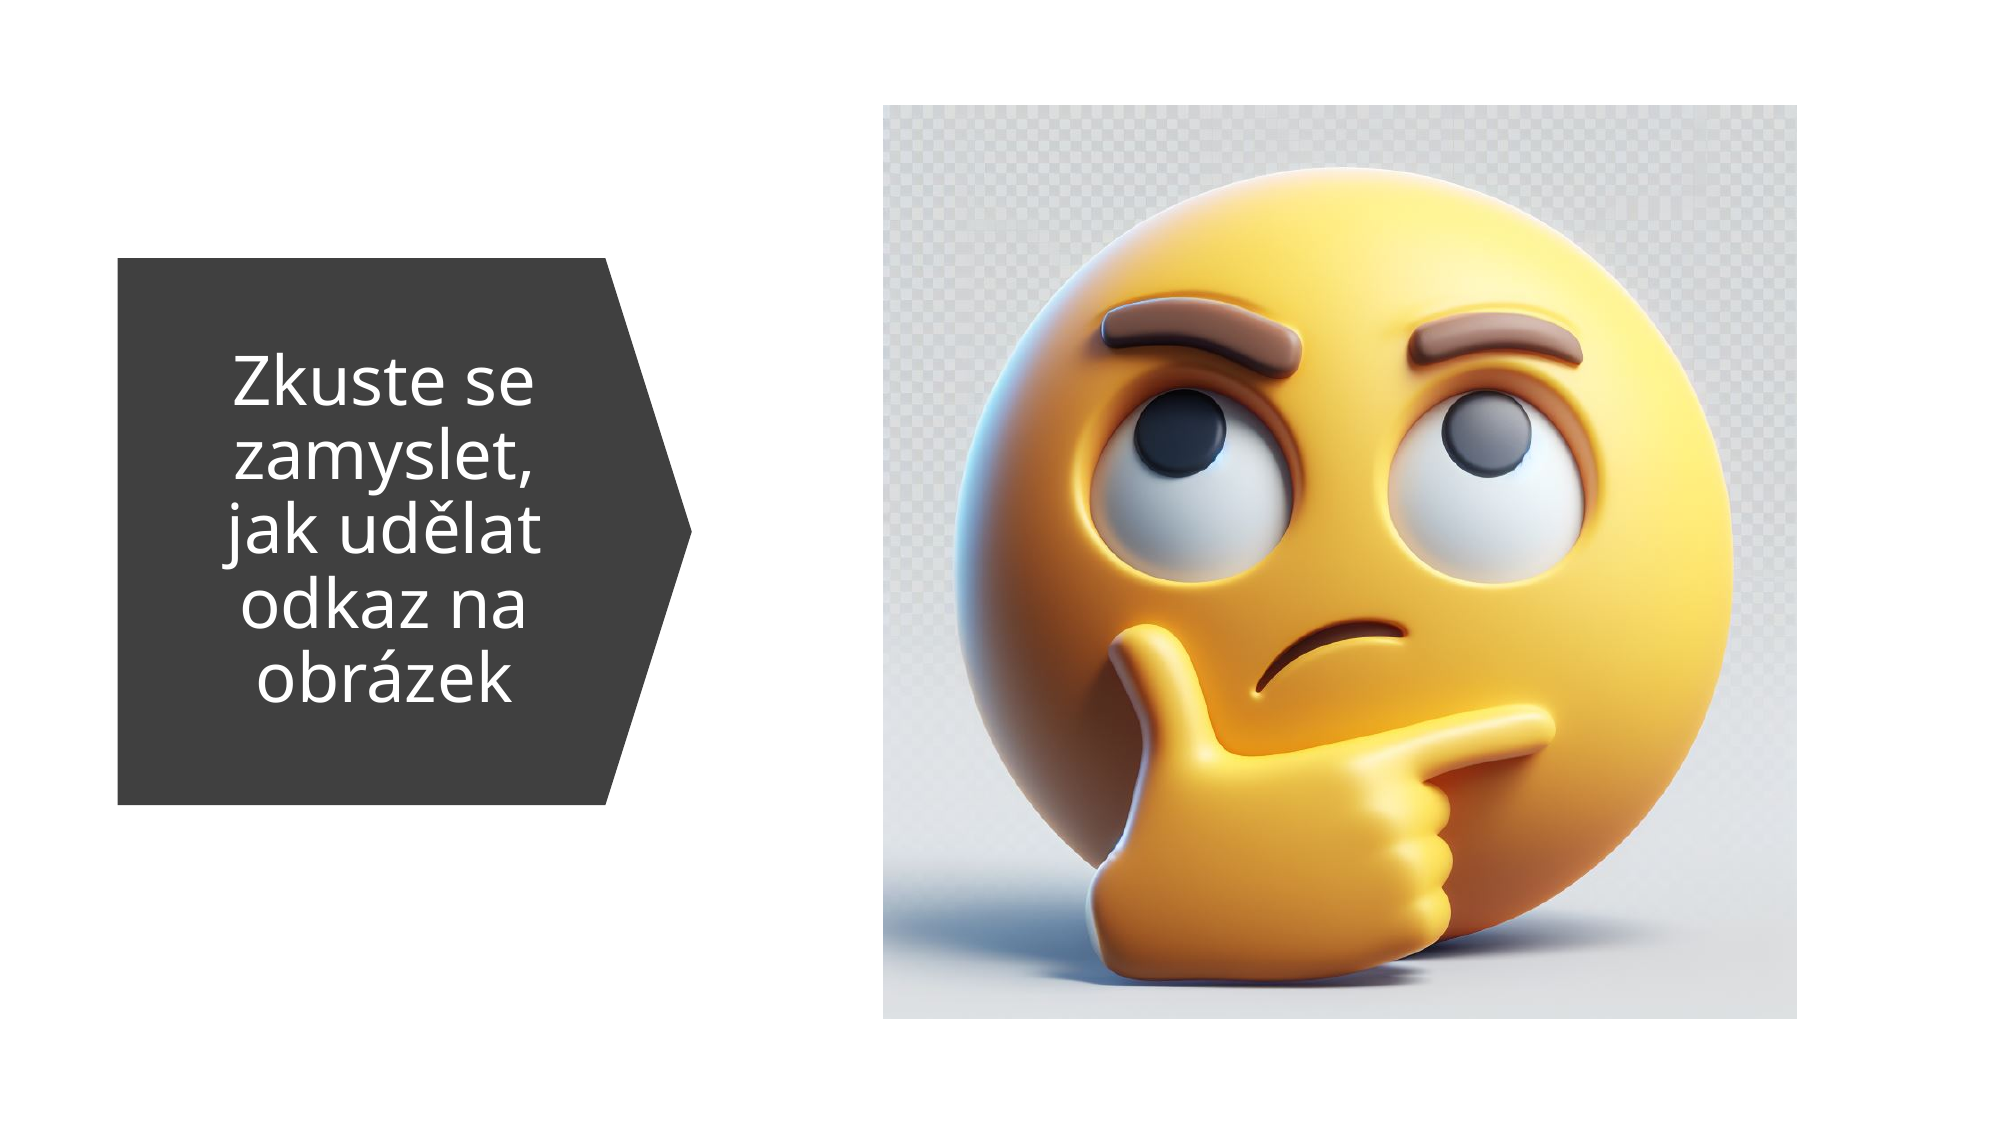

Zkuste se zamyslet, jak udělat odkaz na obrázek